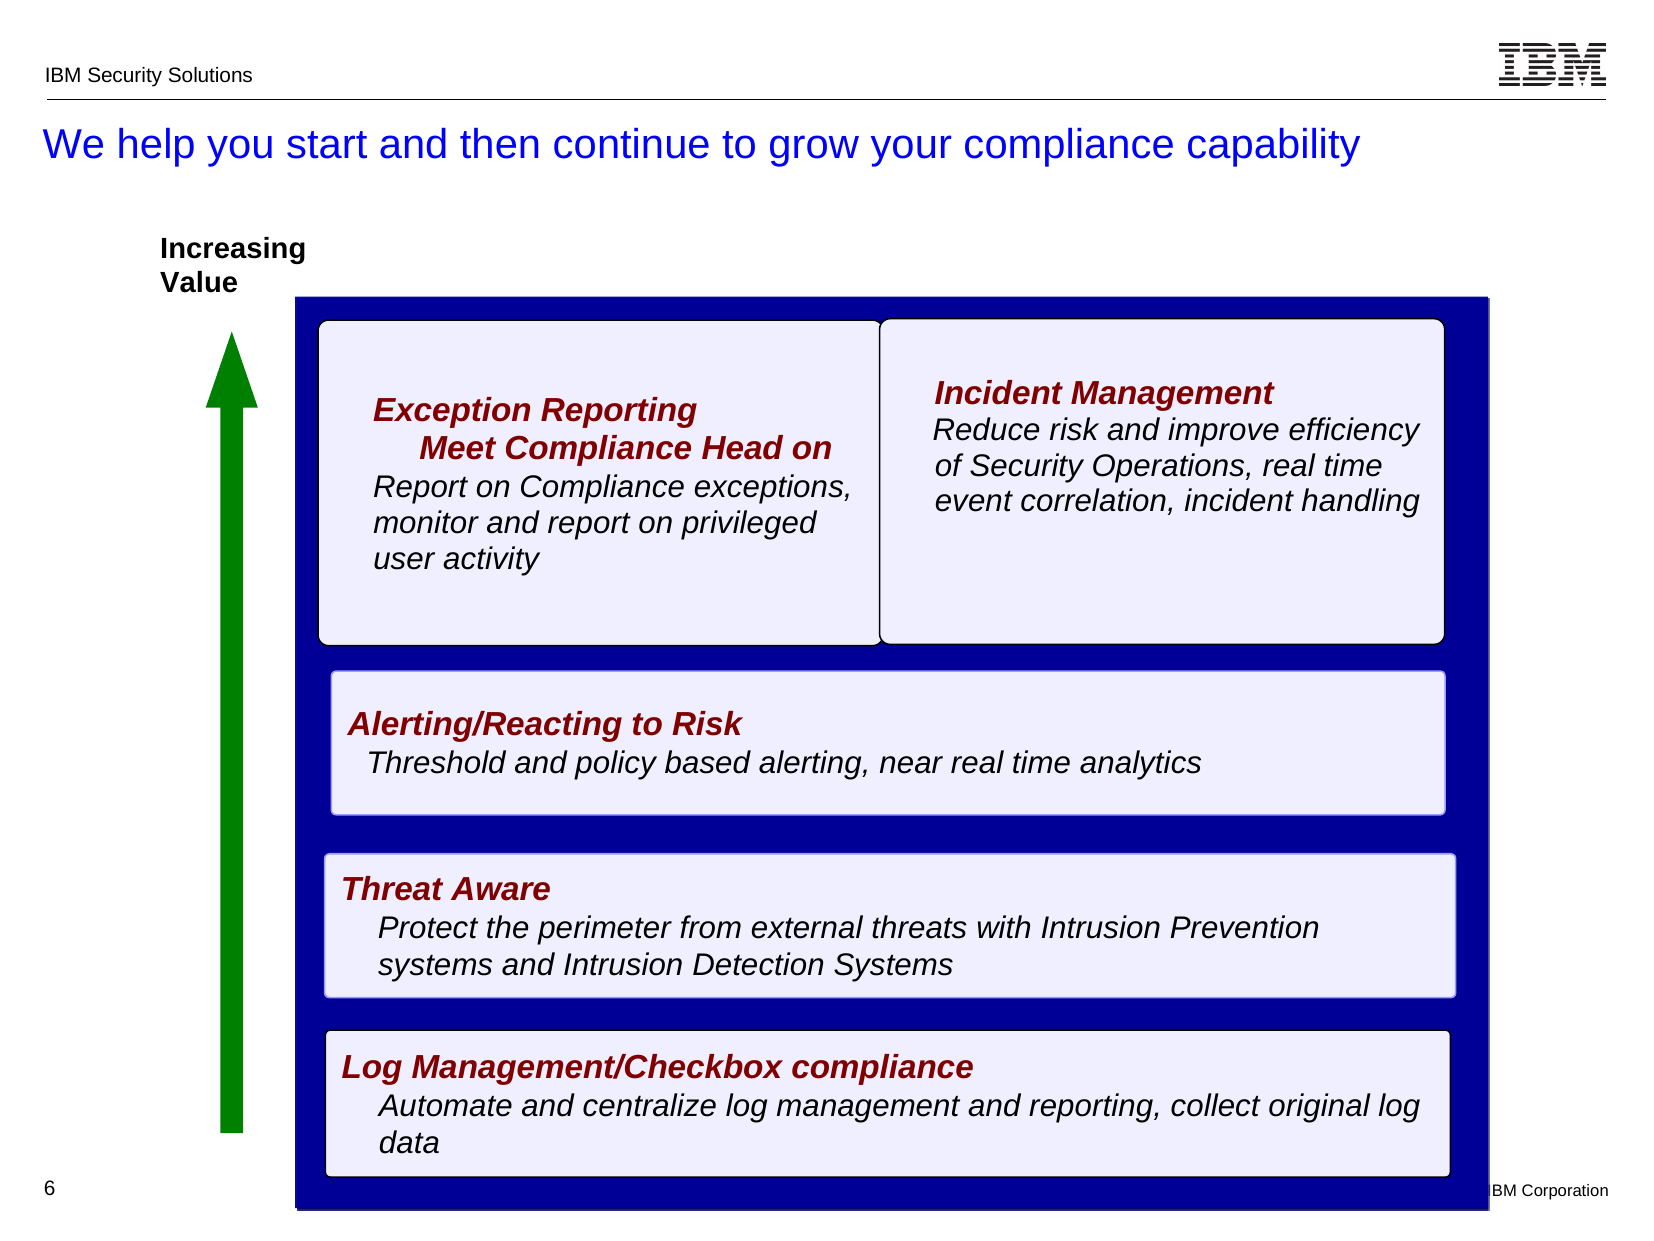

# We help you start and then continue to grow your compliance capability
Increasing Value
 Incident Management
 Reduce risk and improve efficiency of Security Operations, real time event correlation, incident handling
 Exception Reporting Meet Compliance Head on
 Report on Compliance exceptions, monitor and report on privileged user activity
Alerting/Reacting to Risk
 Threshold and policy based alerting, near real time analytics
Threat Aware
 Protect the perimeter from external threats with Intrusion Prevention systems and Intrusion Detection Systems
Log Management/Checkbox compliance
 Automate and centralize log management and reporting, collect original log data